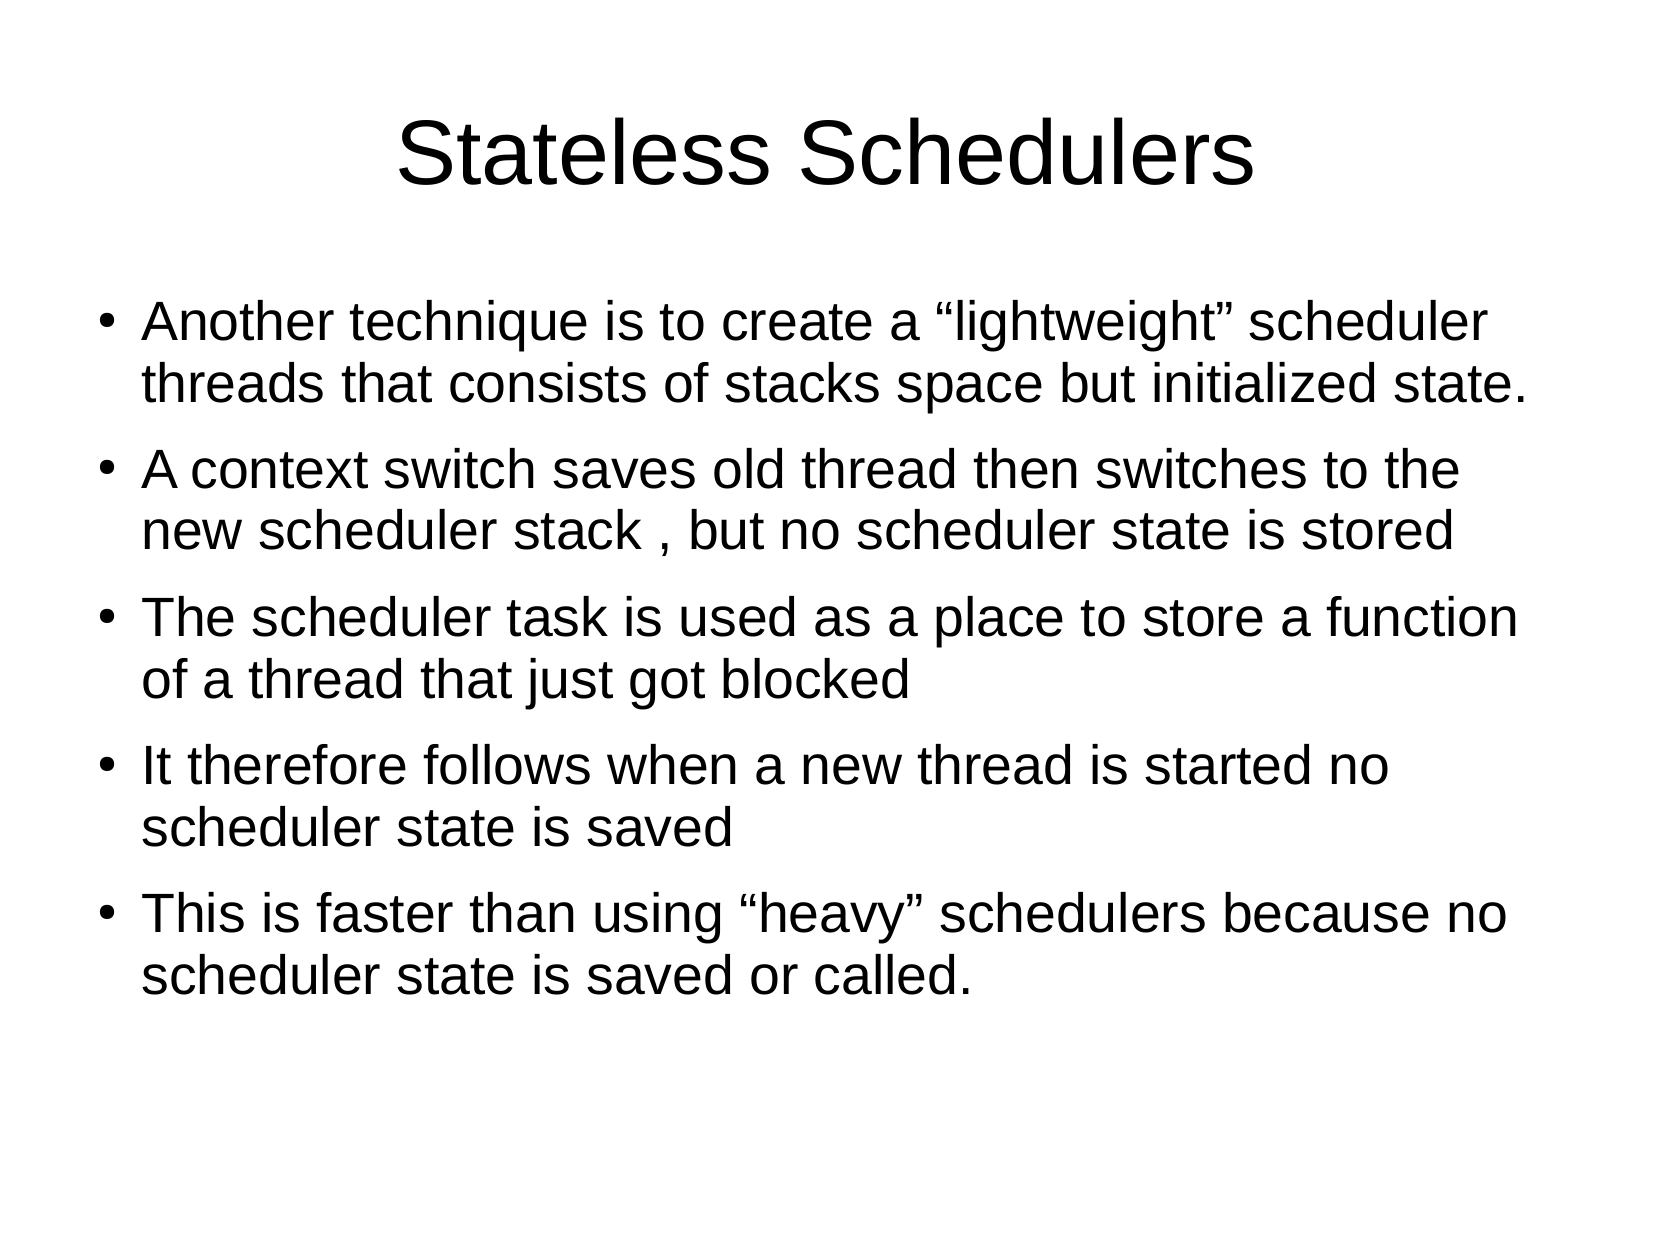

# Stateless Schedulers
Another technique is to create a “lightweight” scheduler threads that consists of stacks space but initialized state.
A context switch saves old thread then switches to the new scheduler stack , but no scheduler state is stored
The scheduler task is used as a place to store a function of a thread that just got blocked
It therefore follows when a new thread is started no scheduler state is saved
This is faster than using “heavy” schedulers because no scheduler state is saved or called.